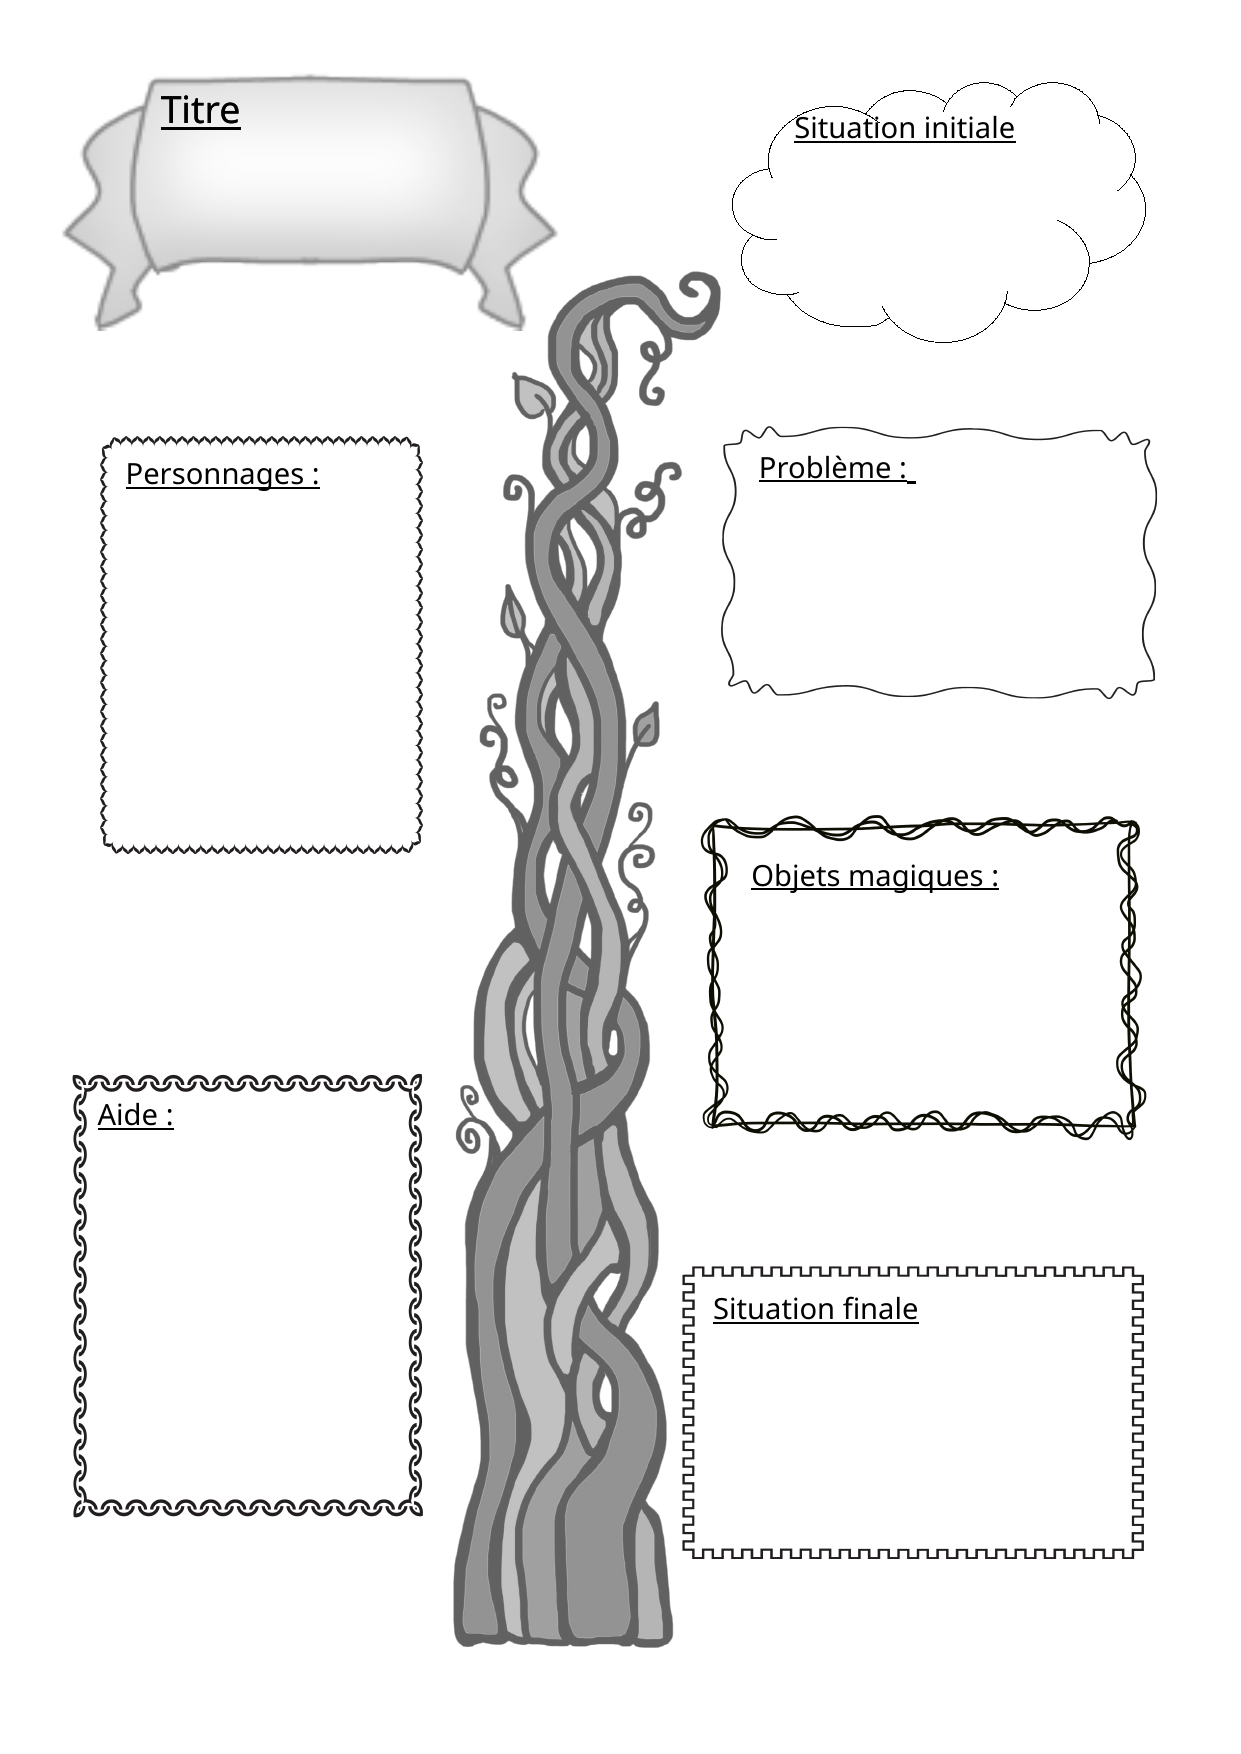

Titre
Titre
Situation initiale
Problème :
Personnages :
Objets magiques :
Aide :
Situation finale